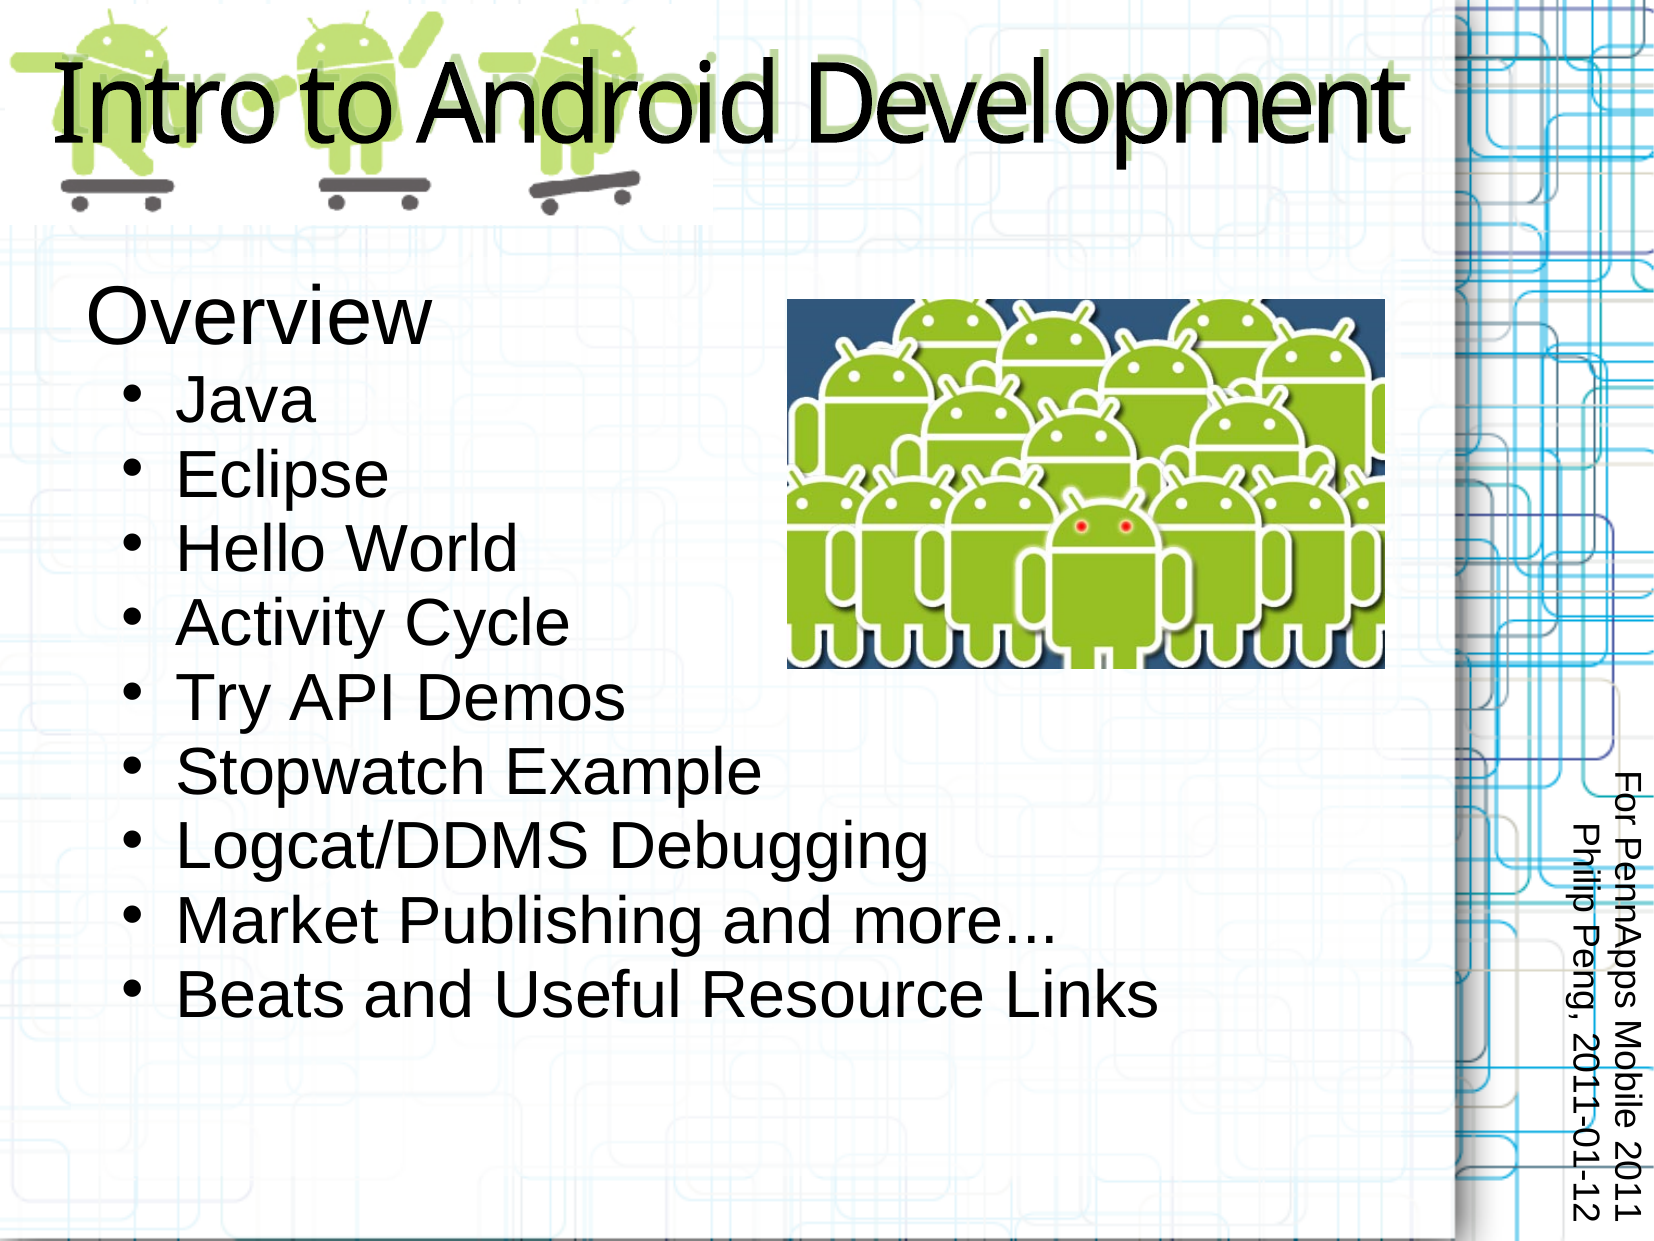

Intro to Android Development
Overview
 Java
 Eclipse
 Hello World
 Activity Cycle
 Try API Demos
 Stopwatch Example
 Logcat/DDMS Debugging
 Market Publishing and more...
 Beats and Useful Resource Links
For PennApps Mobile 2011
Philip Peng, 2011-01-12